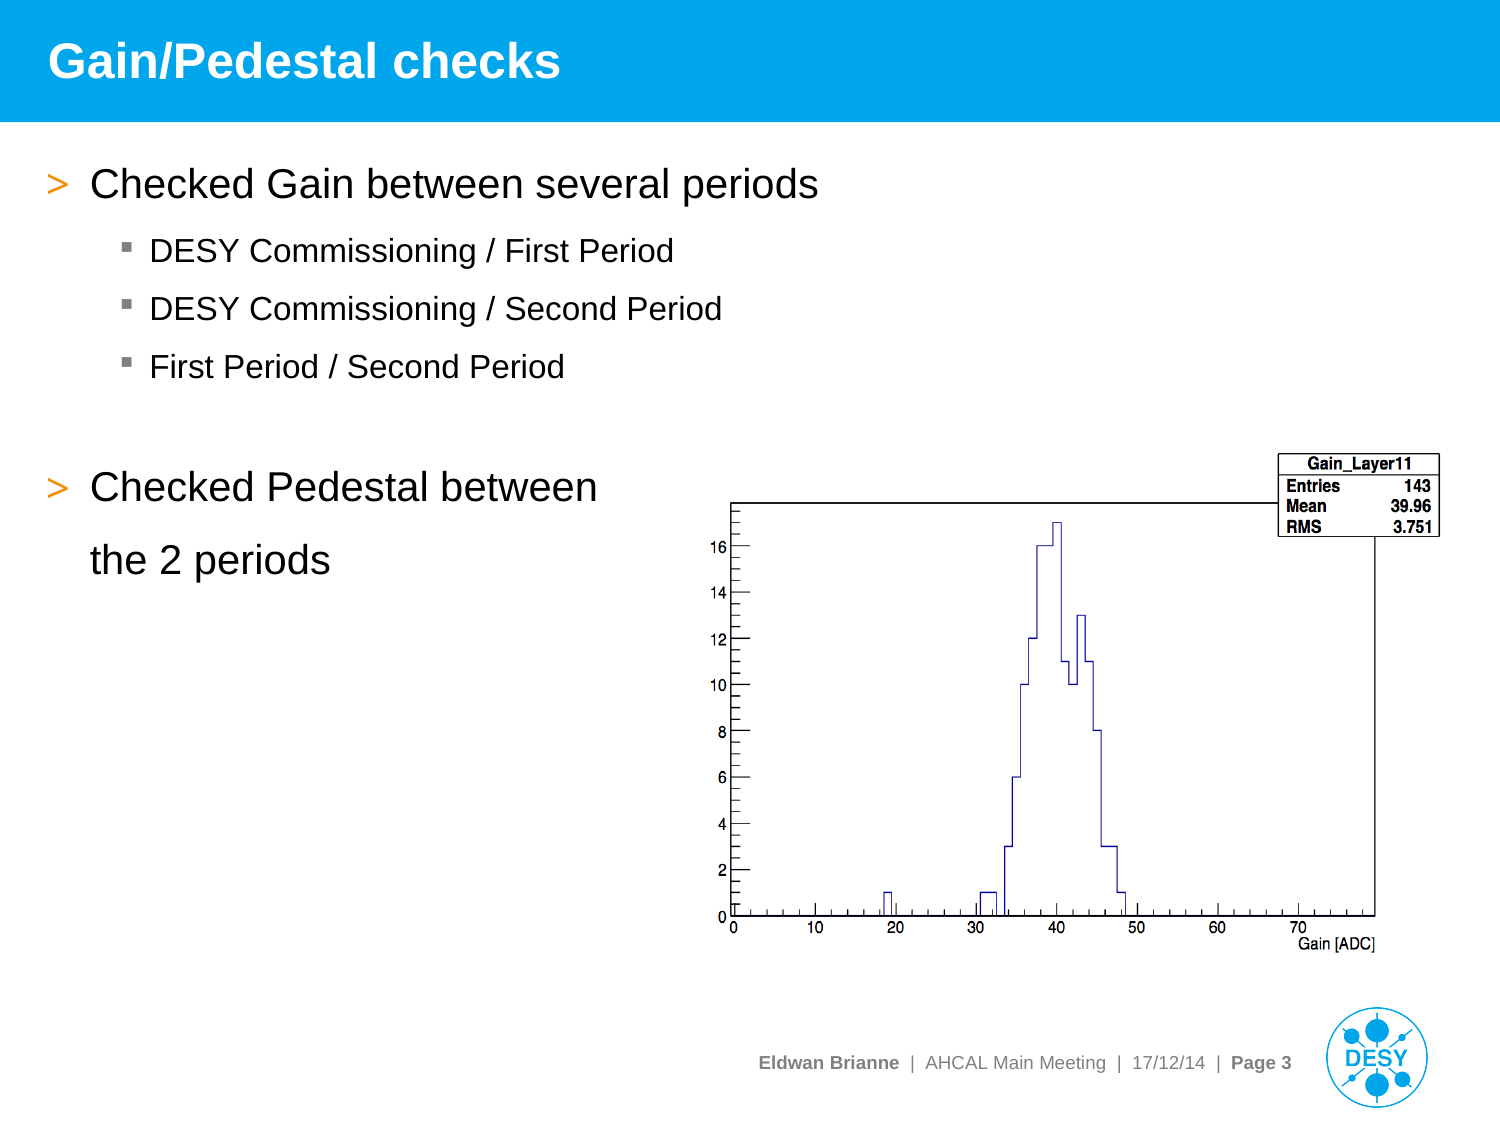

# Gain/Pedestal checks
Checked Gain between several periods
DESY Commissioning / First Period
DESY Commissioning / Second Period
First Period / Second Period
Checked Pedestal between
the 2 periods